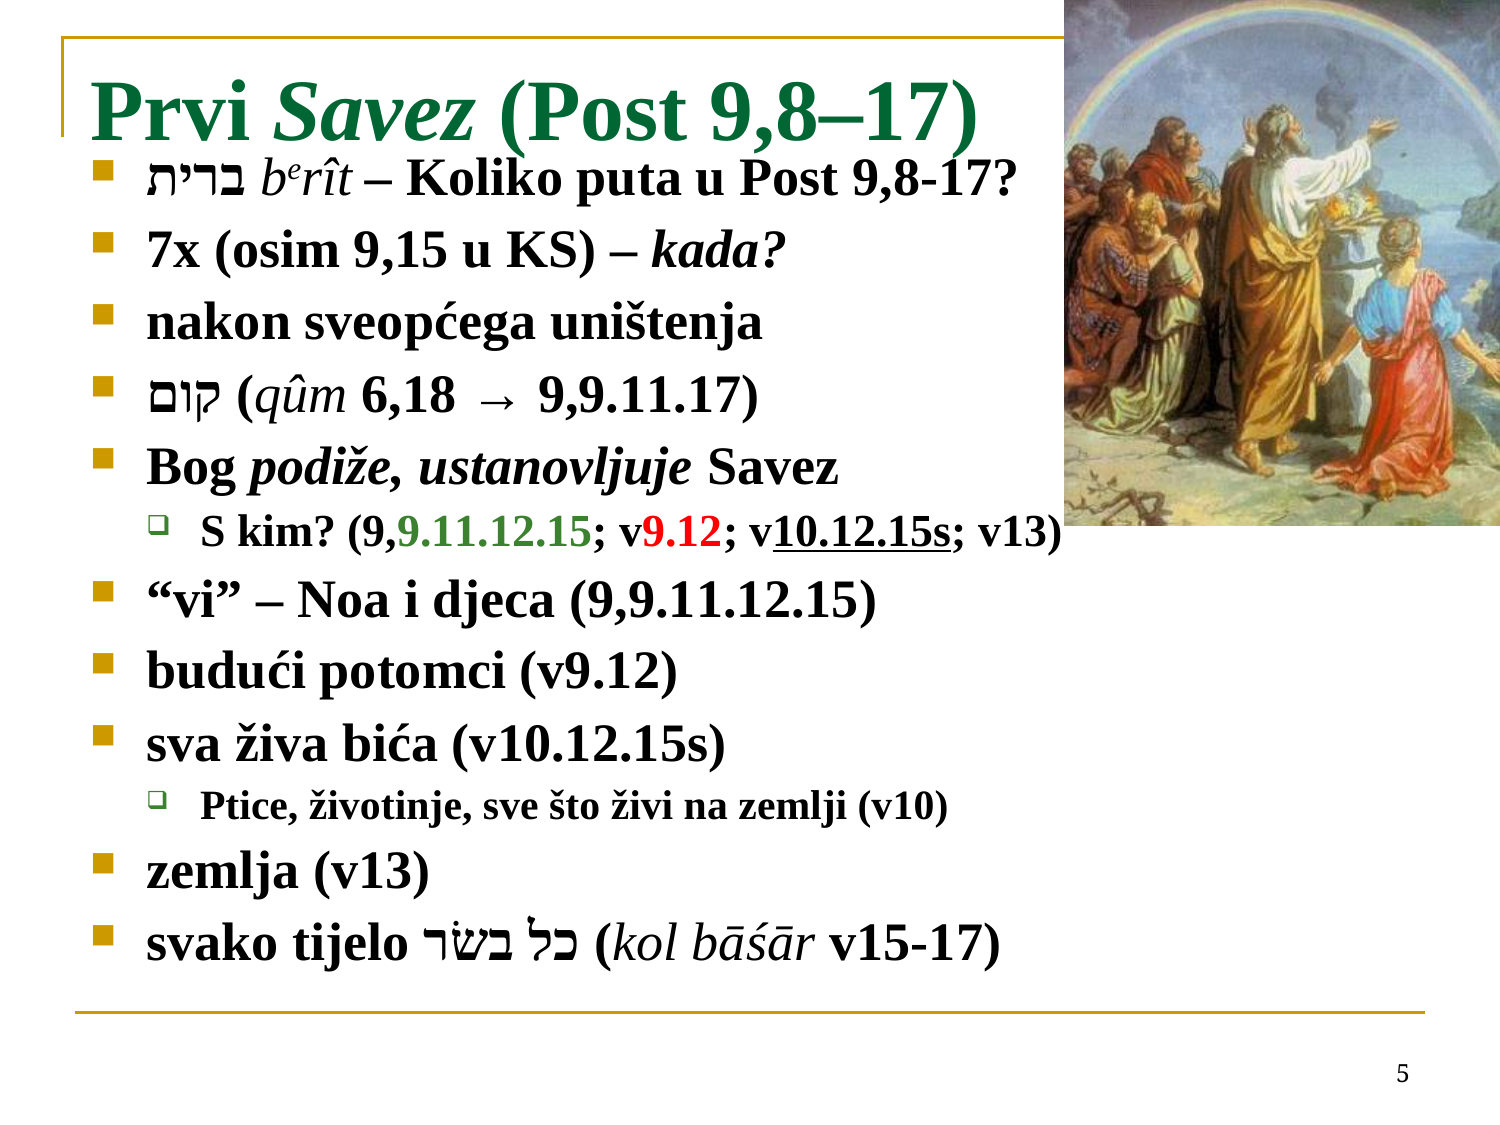

# Prvi Savez (Post 9,8–17)
ברית berît – Koliko puta u Post 9,8-17?
7x (osim 9,15 u KS) – kada?
nakon sveopćega uništenja
קום (qûm 6,18 → 9,9.11.17)
Bog podiže, ustanovljuje Savez
S kim? (9,9.11.12.15; v9.12; v10.12.15s; v13)
“vi” – Noa i djeca (9,9.11.12.15)
budući potomci (v9.12)
sva živa bića (v10.12.15s)
Ptice, životinje, sve što živi na zemlji (v10)
zemlja (v13)
svako tijelo כל בשׂר (kol bāśār v15-17)